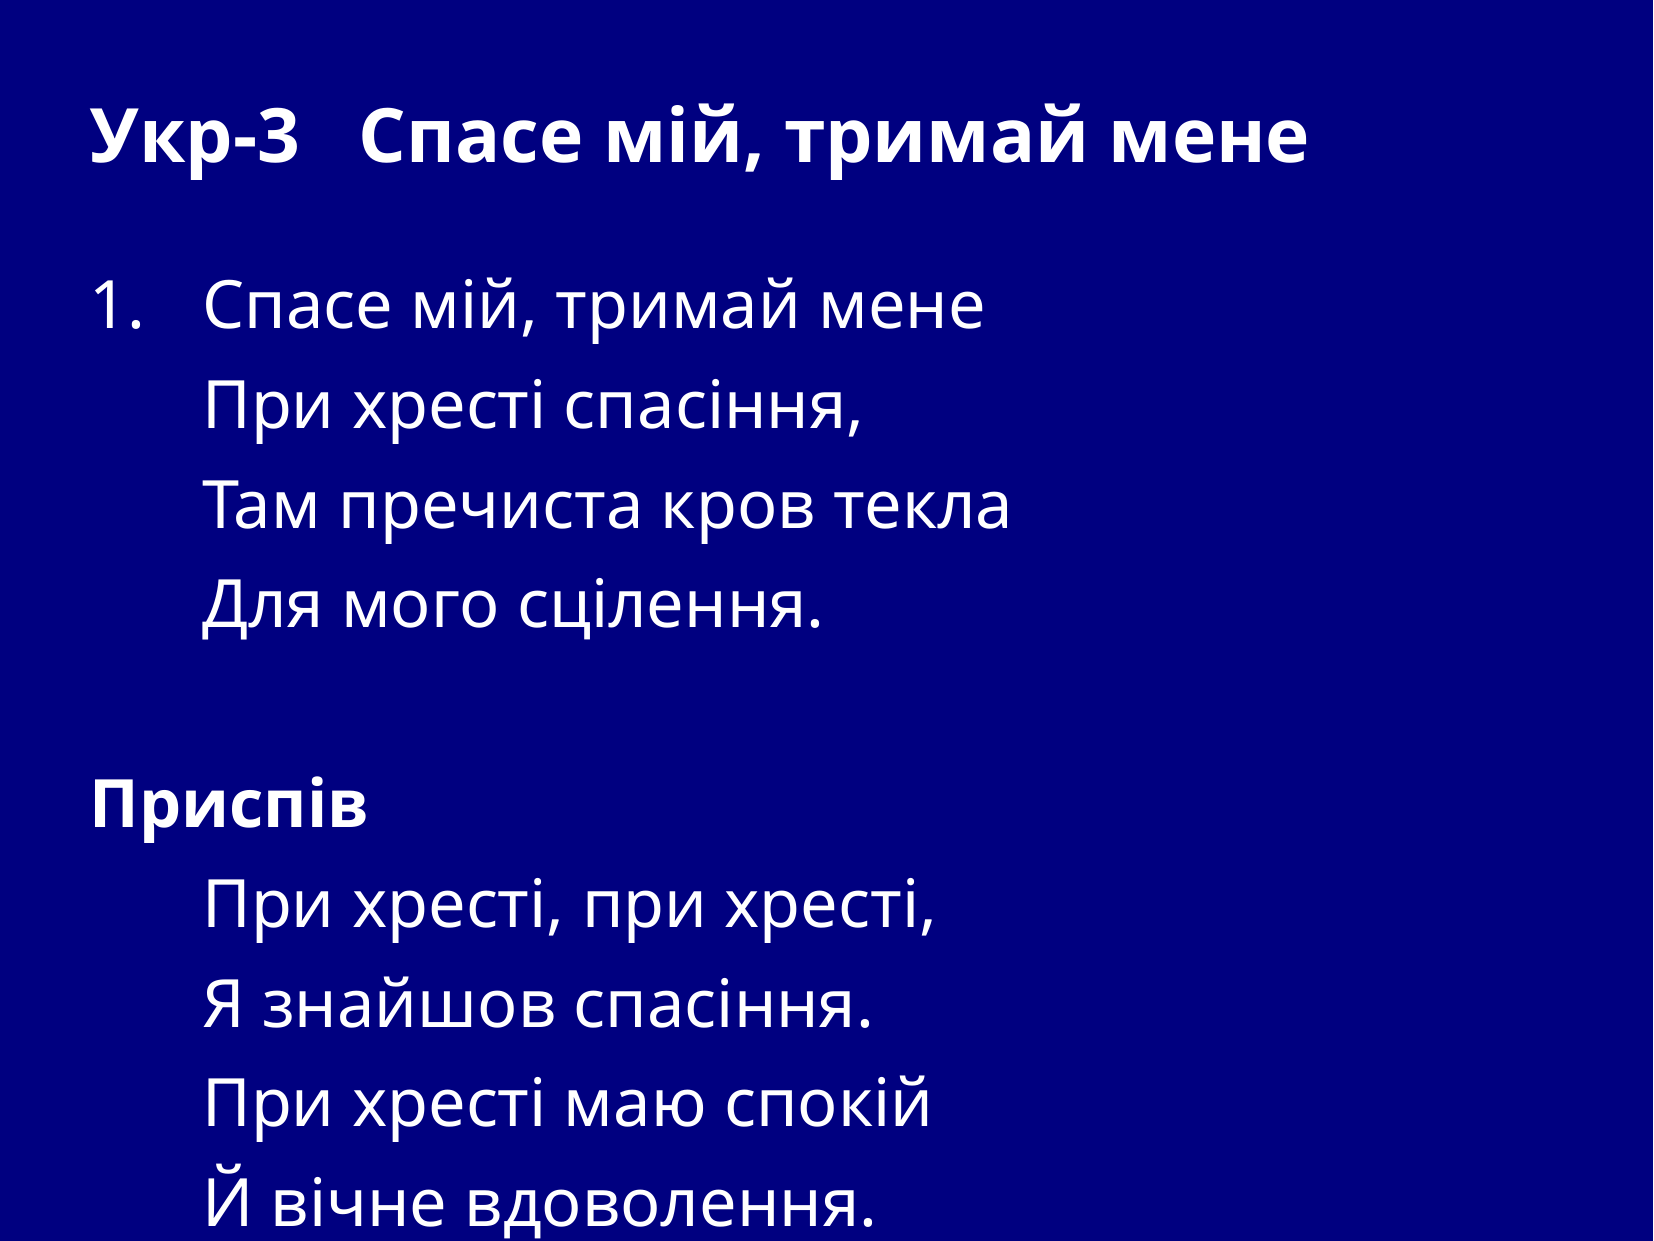

Укр-3 Спасе мій, тримай мене
1.	Спасе мій, тримай мене
	При хресті спасіння,
	Там пречиста кров текла
	Для мого сцілення.
Приспів
	При хресті, при хресті,
	Я знайшов спасіння.
	При хресті маю спокій
	Й вічне вдоволення.